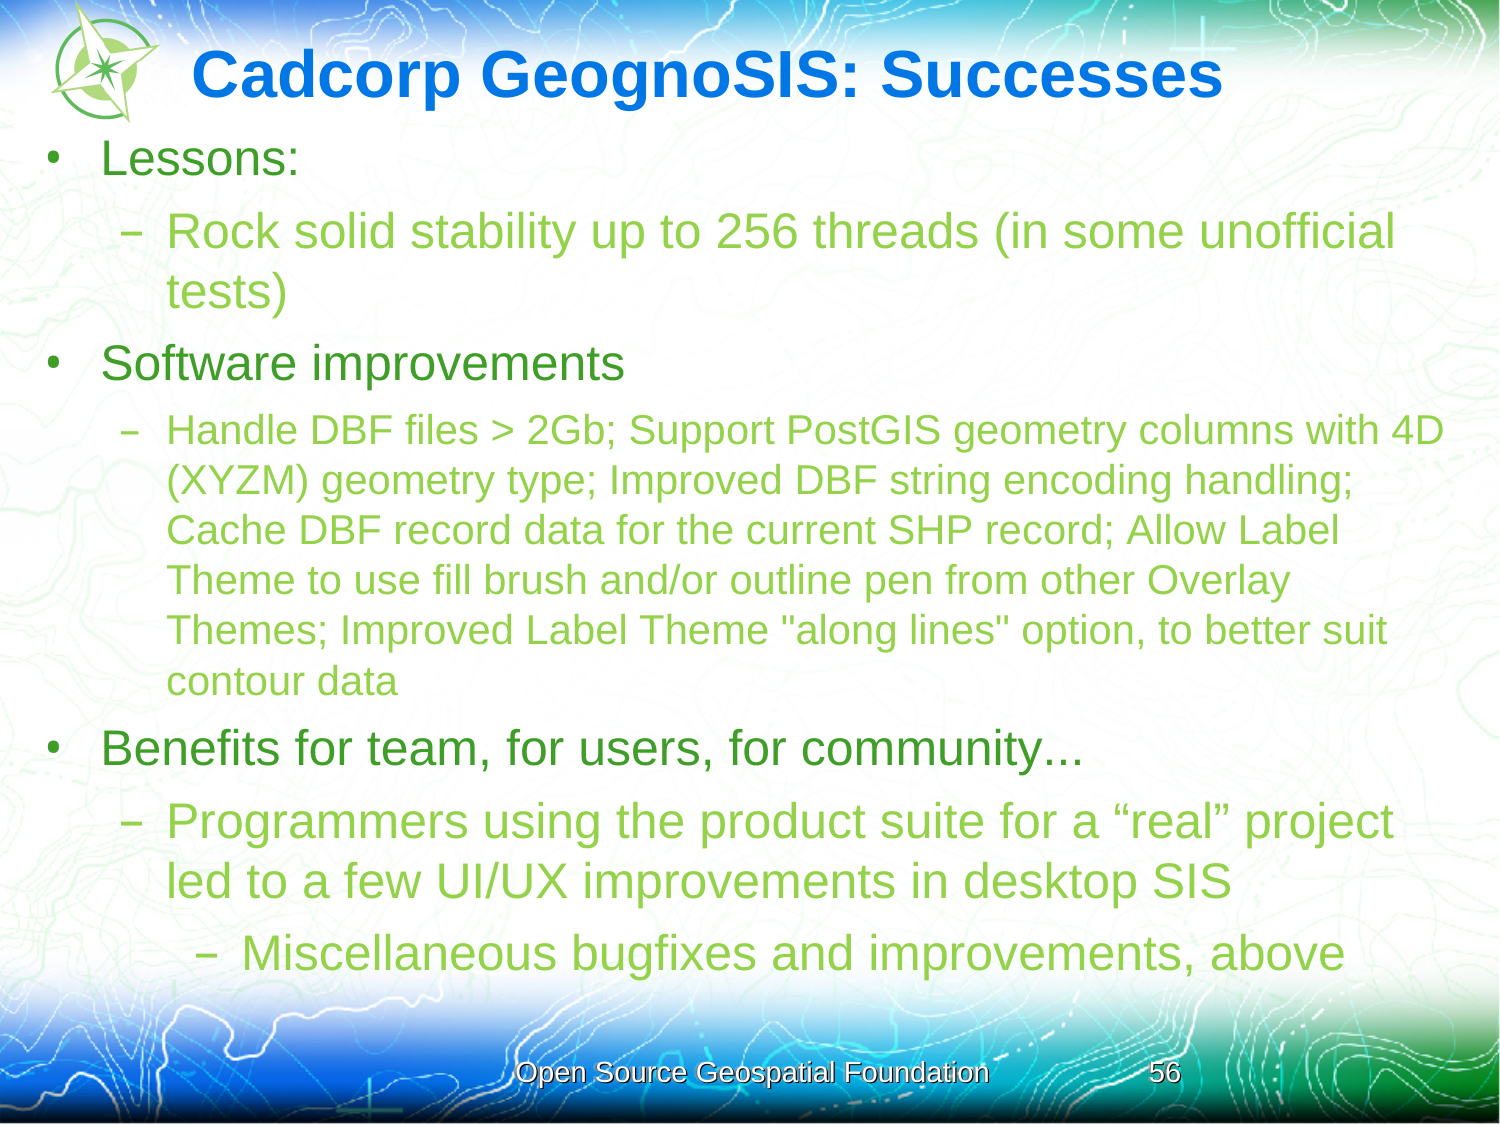

# Cadcorp GeognoSIS: Successes
Lessons:
Rock solid stability up to 256 threads (in some unofficial tests)
Software improvements
Handle DBF files > 2Gb; Support PostGIS geometry columns with 4D (XYZM) geometry type; Improved DBF string encoding handling; Cache DBF record data for the current SHP record; Allow Label Theme to use fill brush and/or outline pen from other Overlay Themes; Improved Label Theme "along lines" option, to better suit contour data
Benefits for team, for users, for community...
Programmers using the product suite for a “real” project led to a few UI/UX improvements in desktop SIS
Miscellaneous bugfixes and improvements, above
Open Source Geospatial Foundation